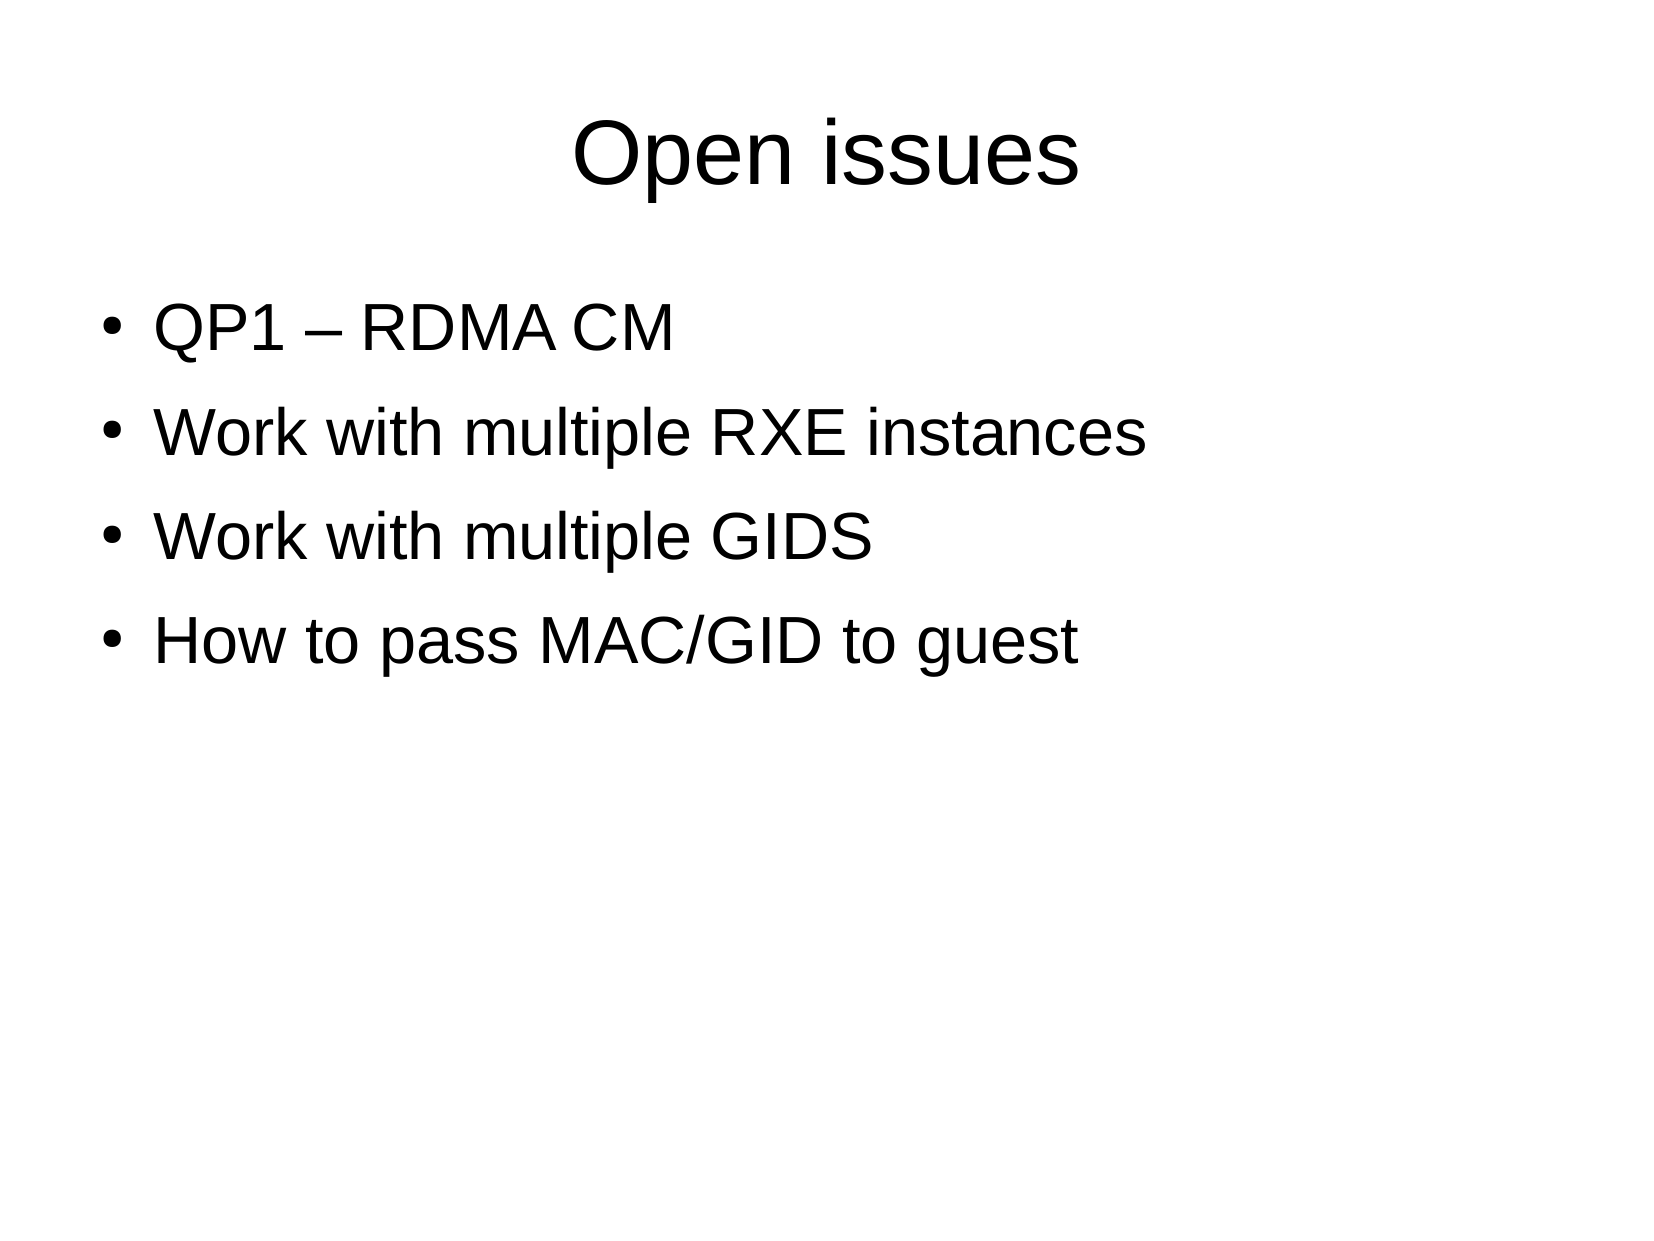

# Open issues
QP1 – RDMA CM
Work with multiple RXE instances
Work with multiple GIDS
How to pass MAC/GID to guest